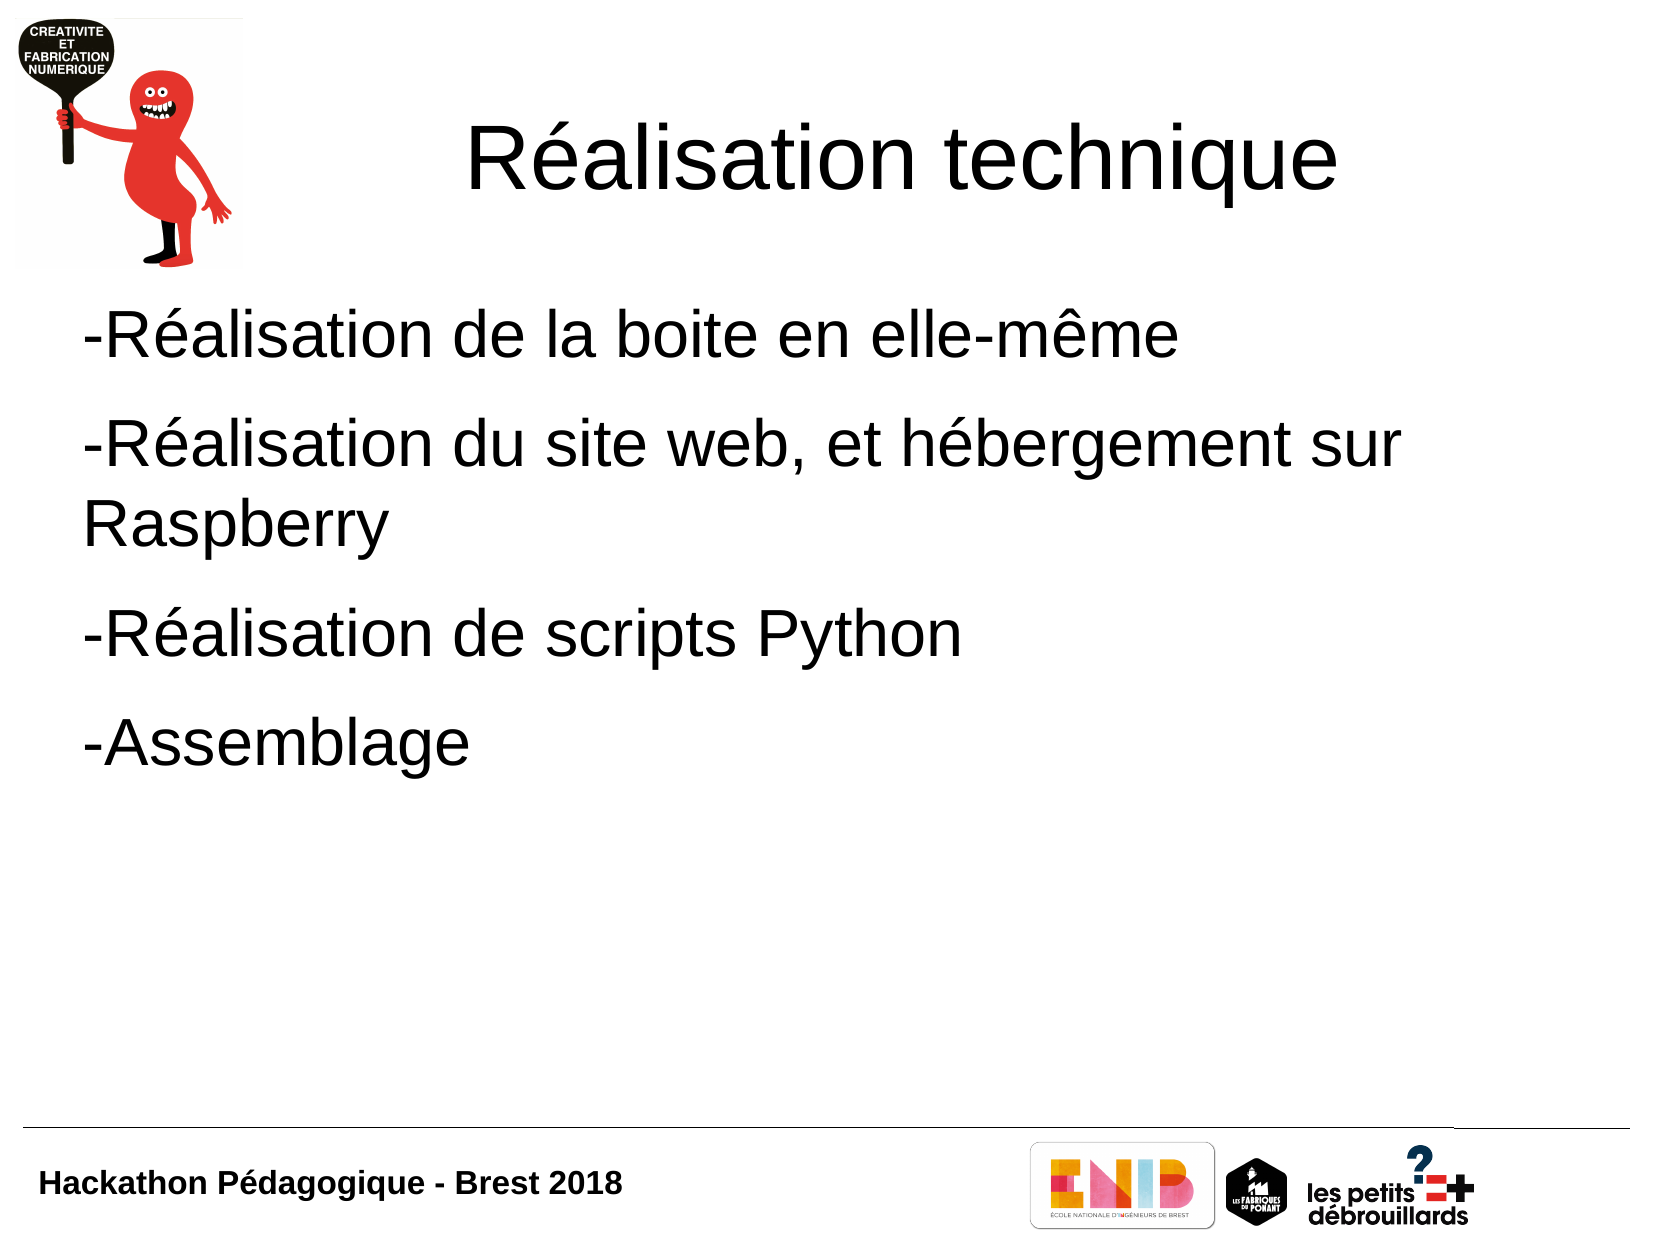

# Réalisation technique
-Réalisation de la boite en elle-même
-Réalisation du site web, et hébergement sur Raspberry
-Réalisation de scripts Python
-Assemblage
Hackathon Pédagogique - Brest 2018